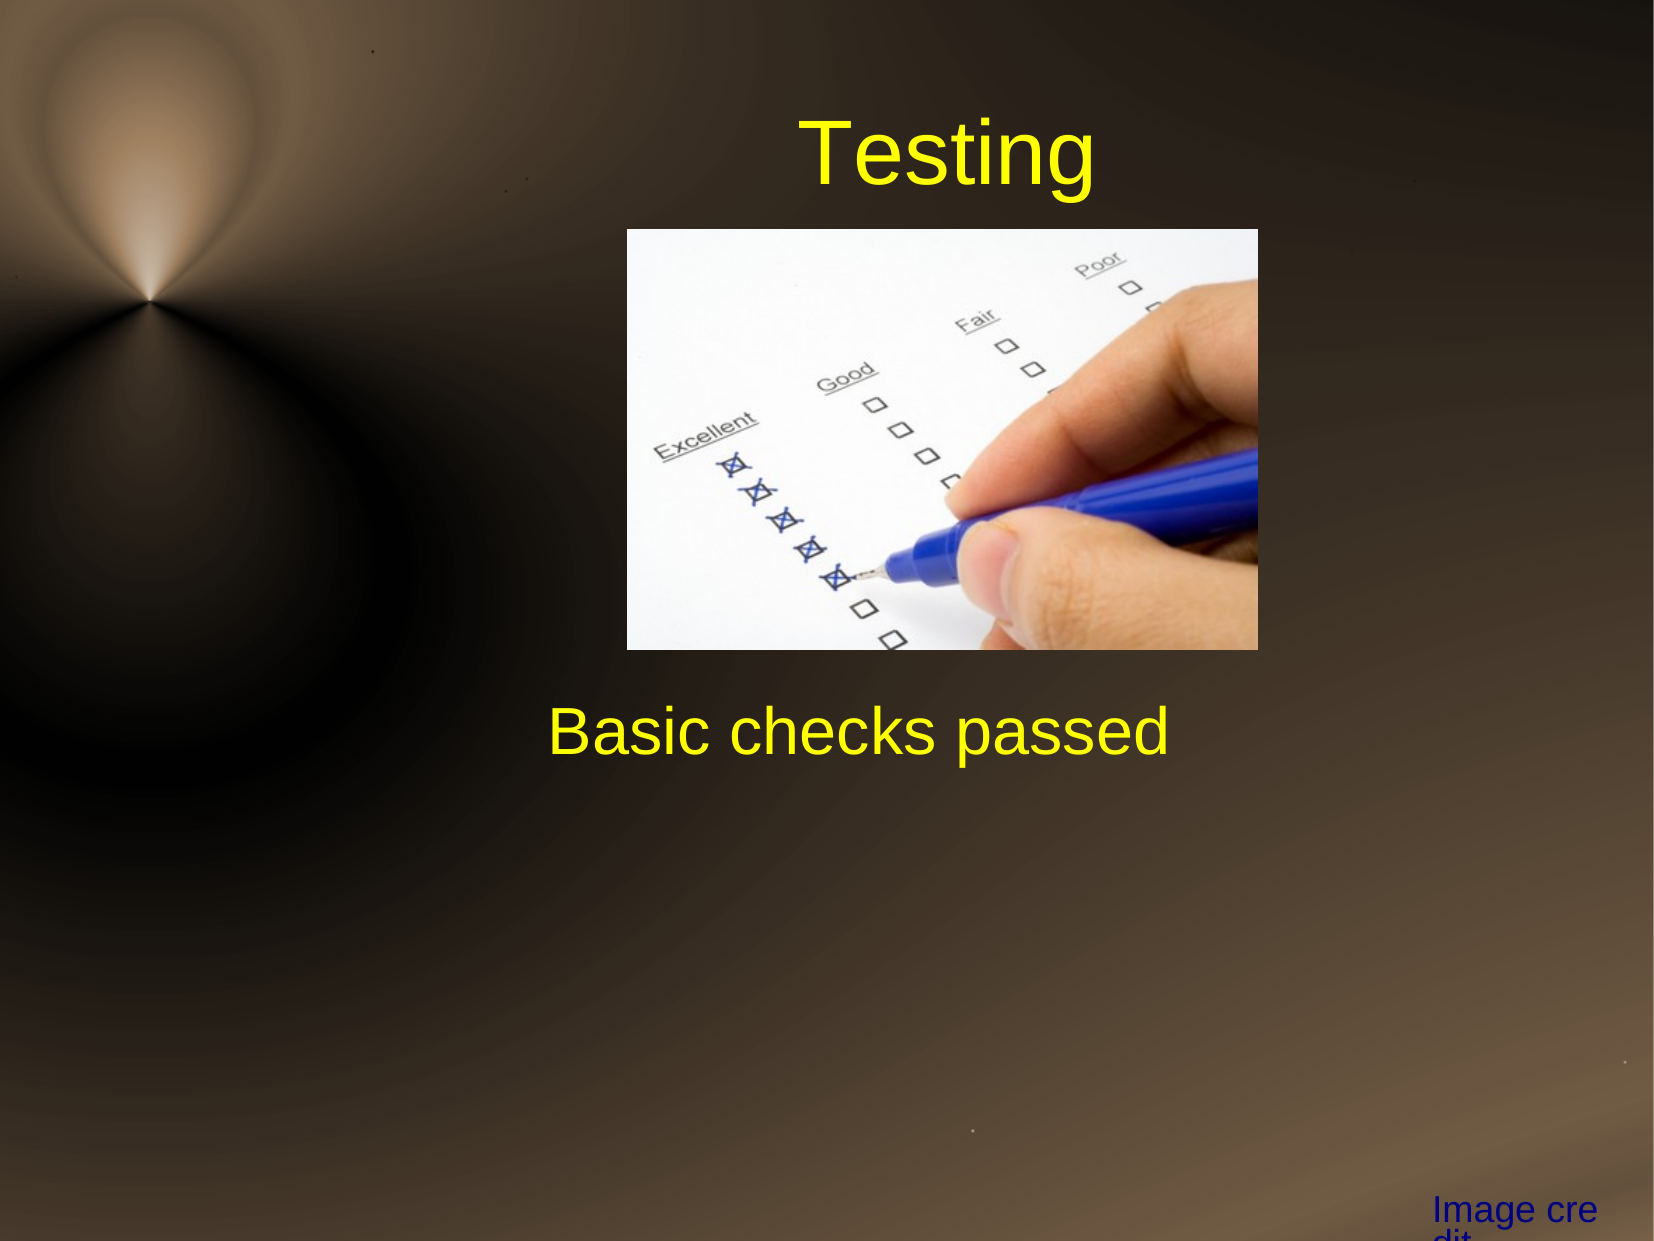

# Testing
Basic checks passed
Image credit